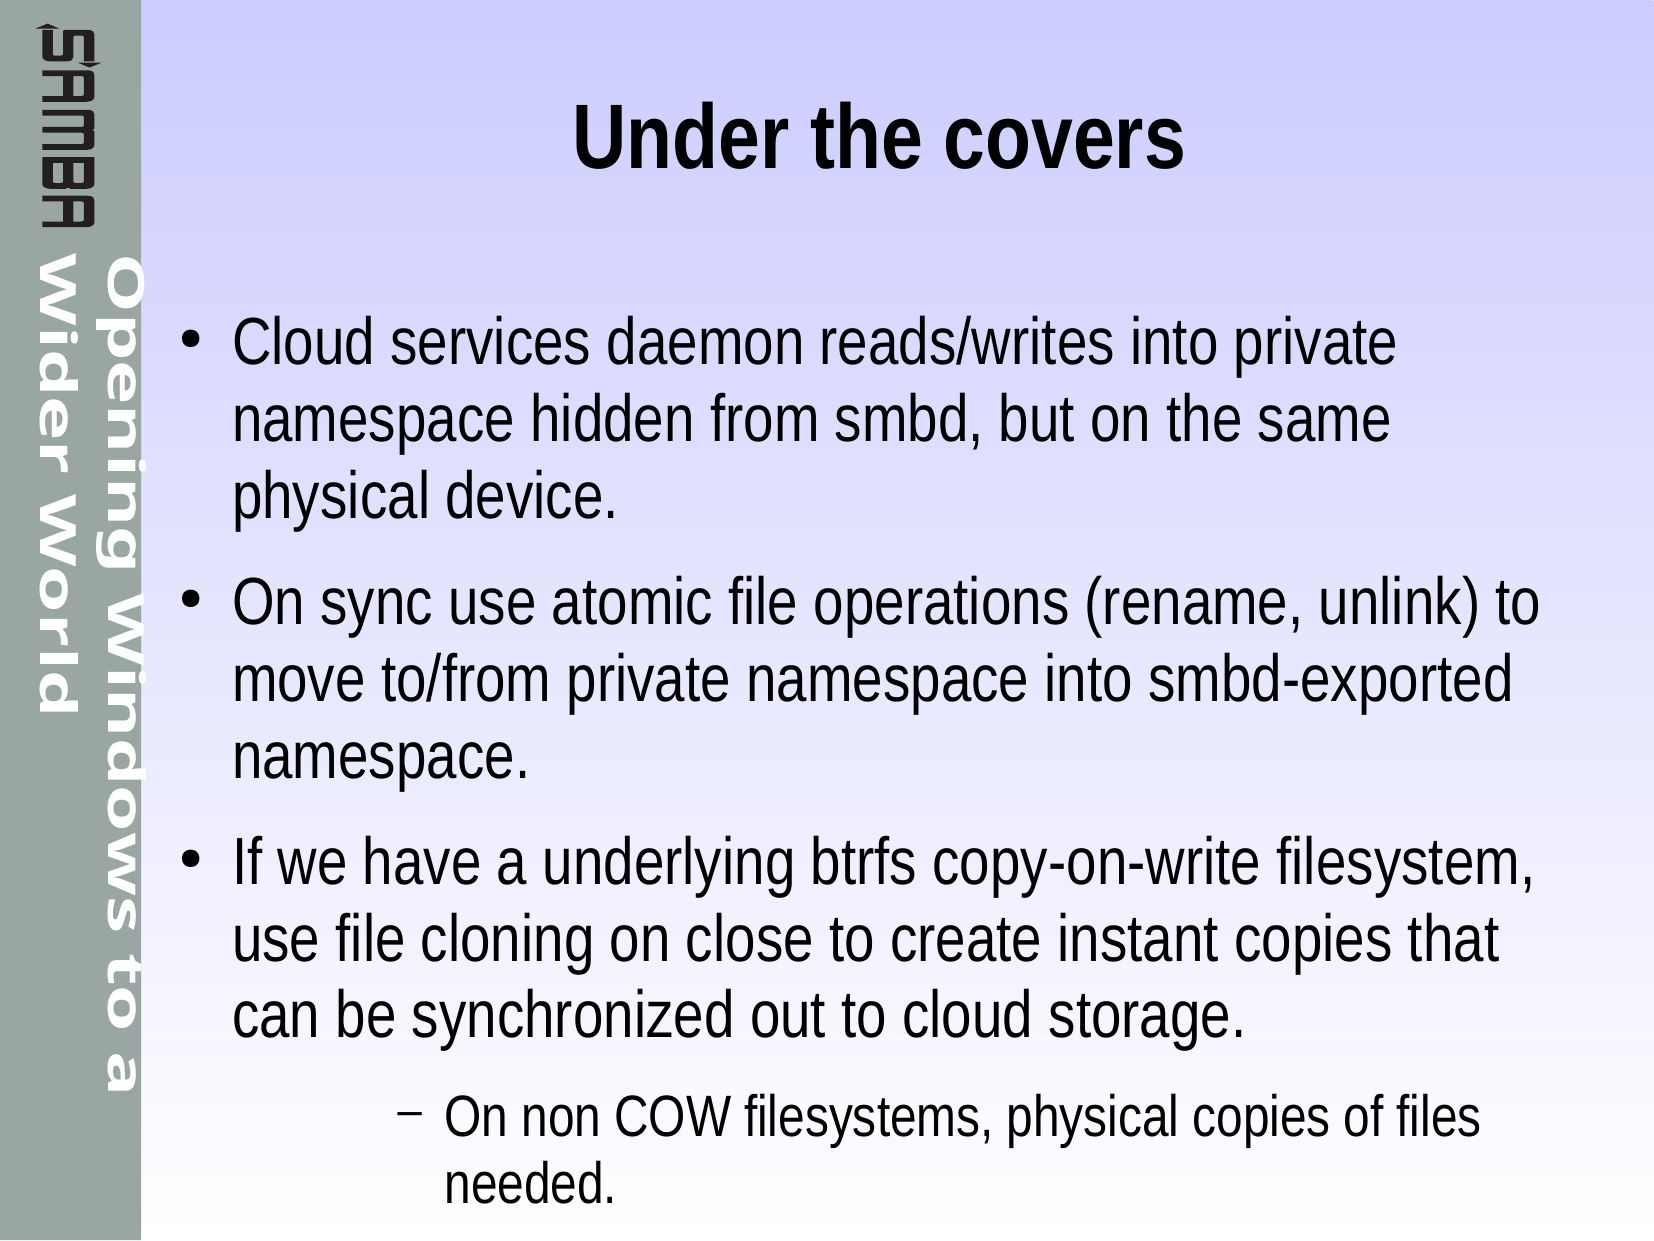

# Under the covers
Cloud services daemon reads/writes into private namespace hidden from smbd, but on the same physical device.
On sync use atomic file operations (rename, unlink) to move to/from private namespace into smbd-exported namespace.
If we have a underlying btrfs copy-on-write filesystem, use file cloning on close to create instant copies that can be synchronized out to cloud storage.
On non COW filesystems, physical copies of files needed.